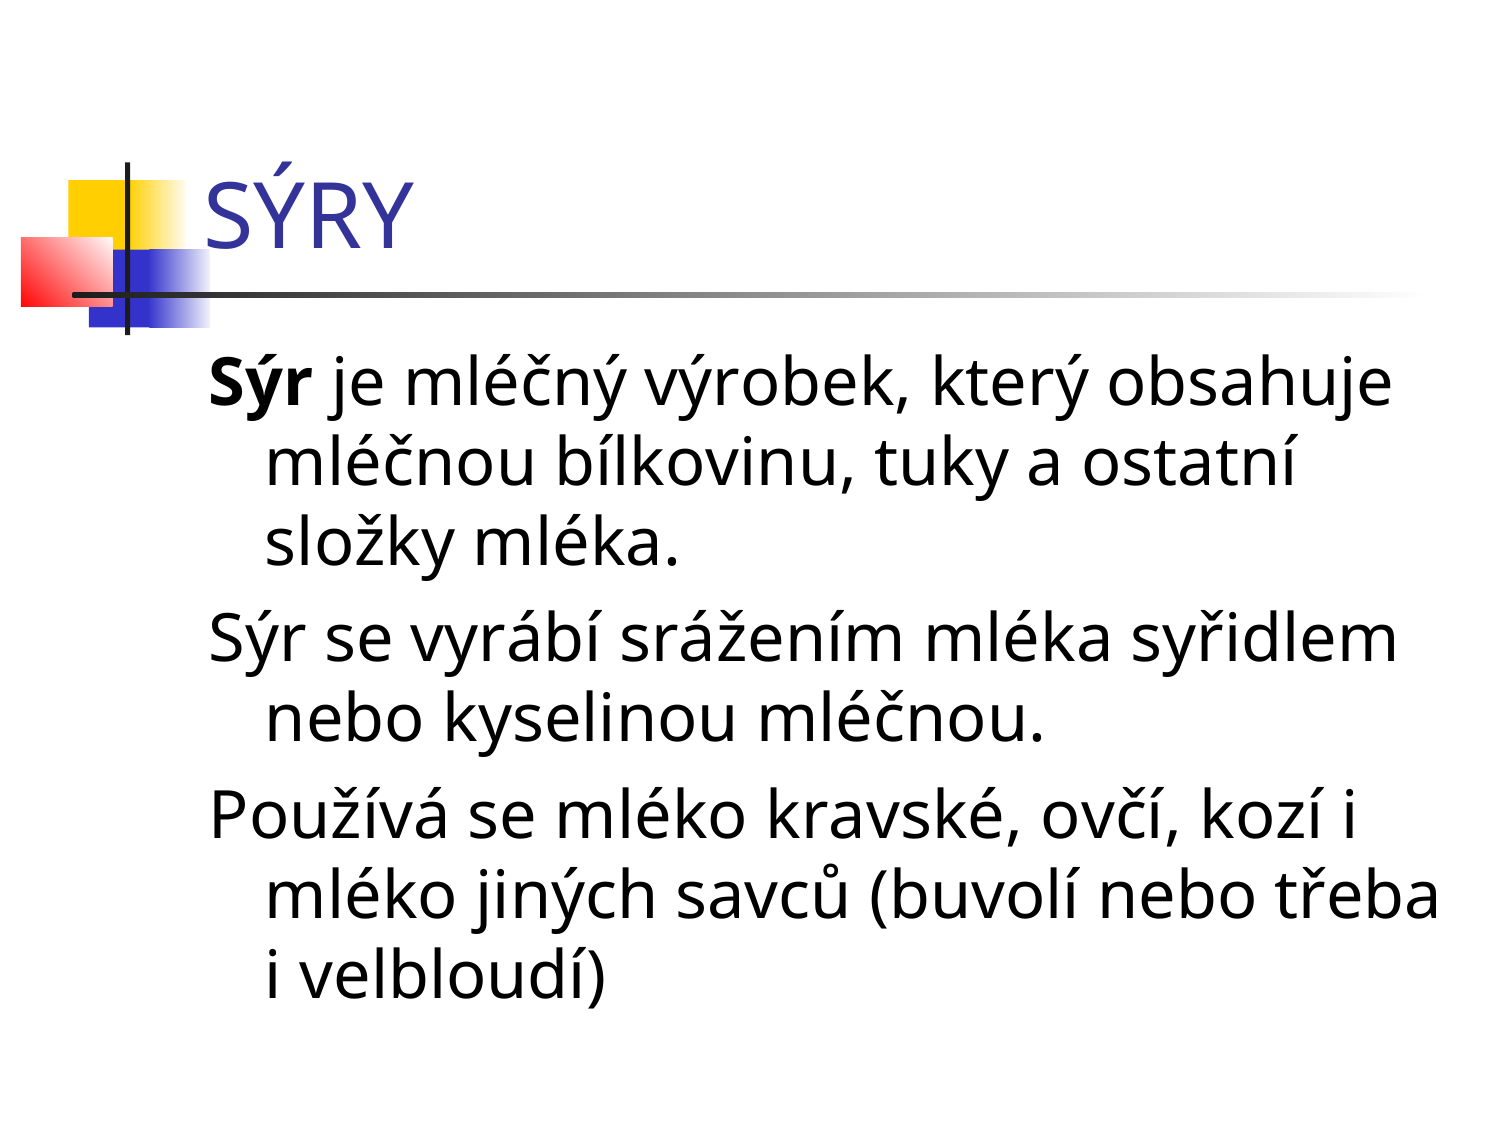

# SÝRY
Sýr je mléčný výrobek, který obsahuje mléčnou bílkovinu, tuky a ostatní složky mléka.
Sýr se vyrábí srážením mléka syřidlem nebo kyselinou mléčnou.
Používá se mléko kravské, ovčí, kozí i mléko jiných savců (buvolí nebo třeba i velbloudí)